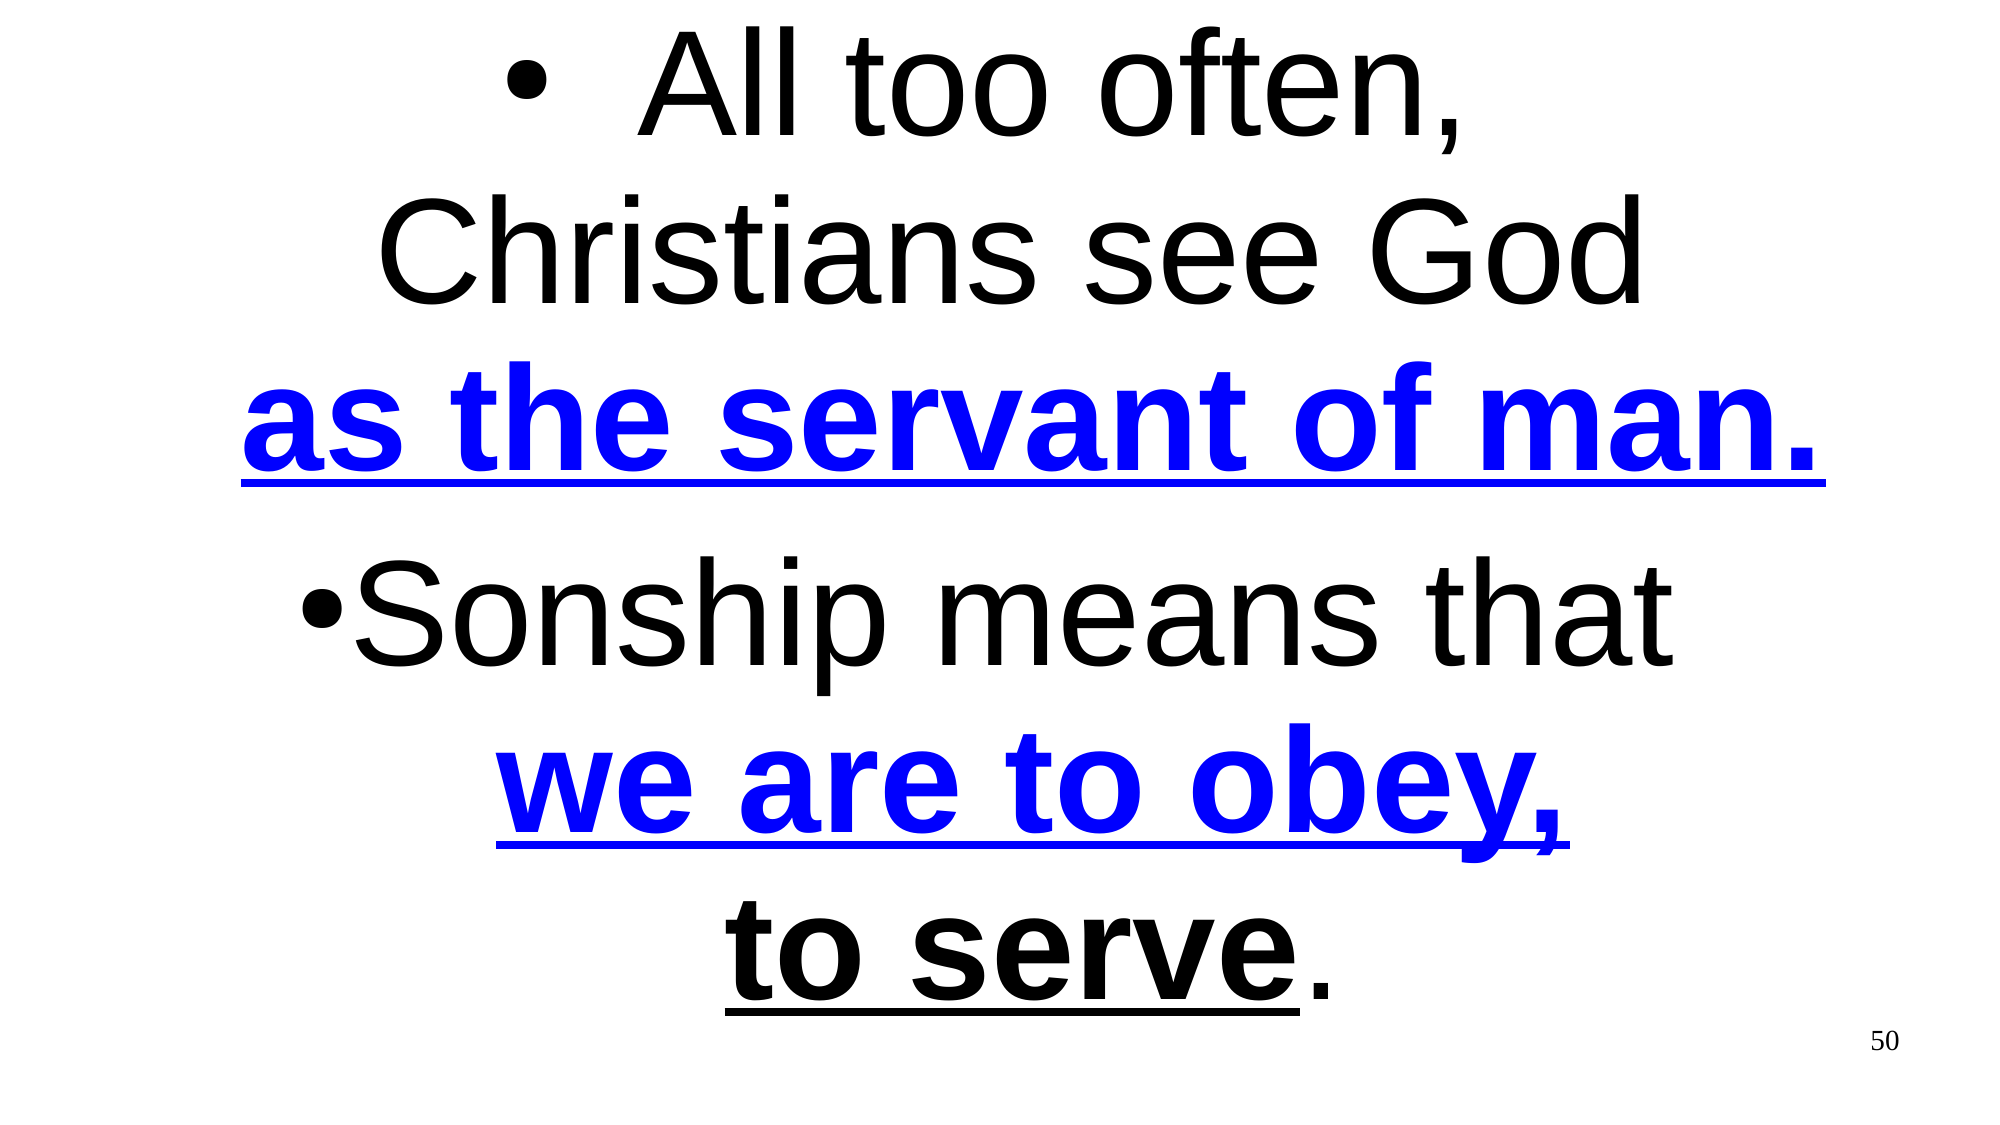

# All too often, Christians see God as the servant of man.
Sonship means that
we are to obey,
to serve.
50